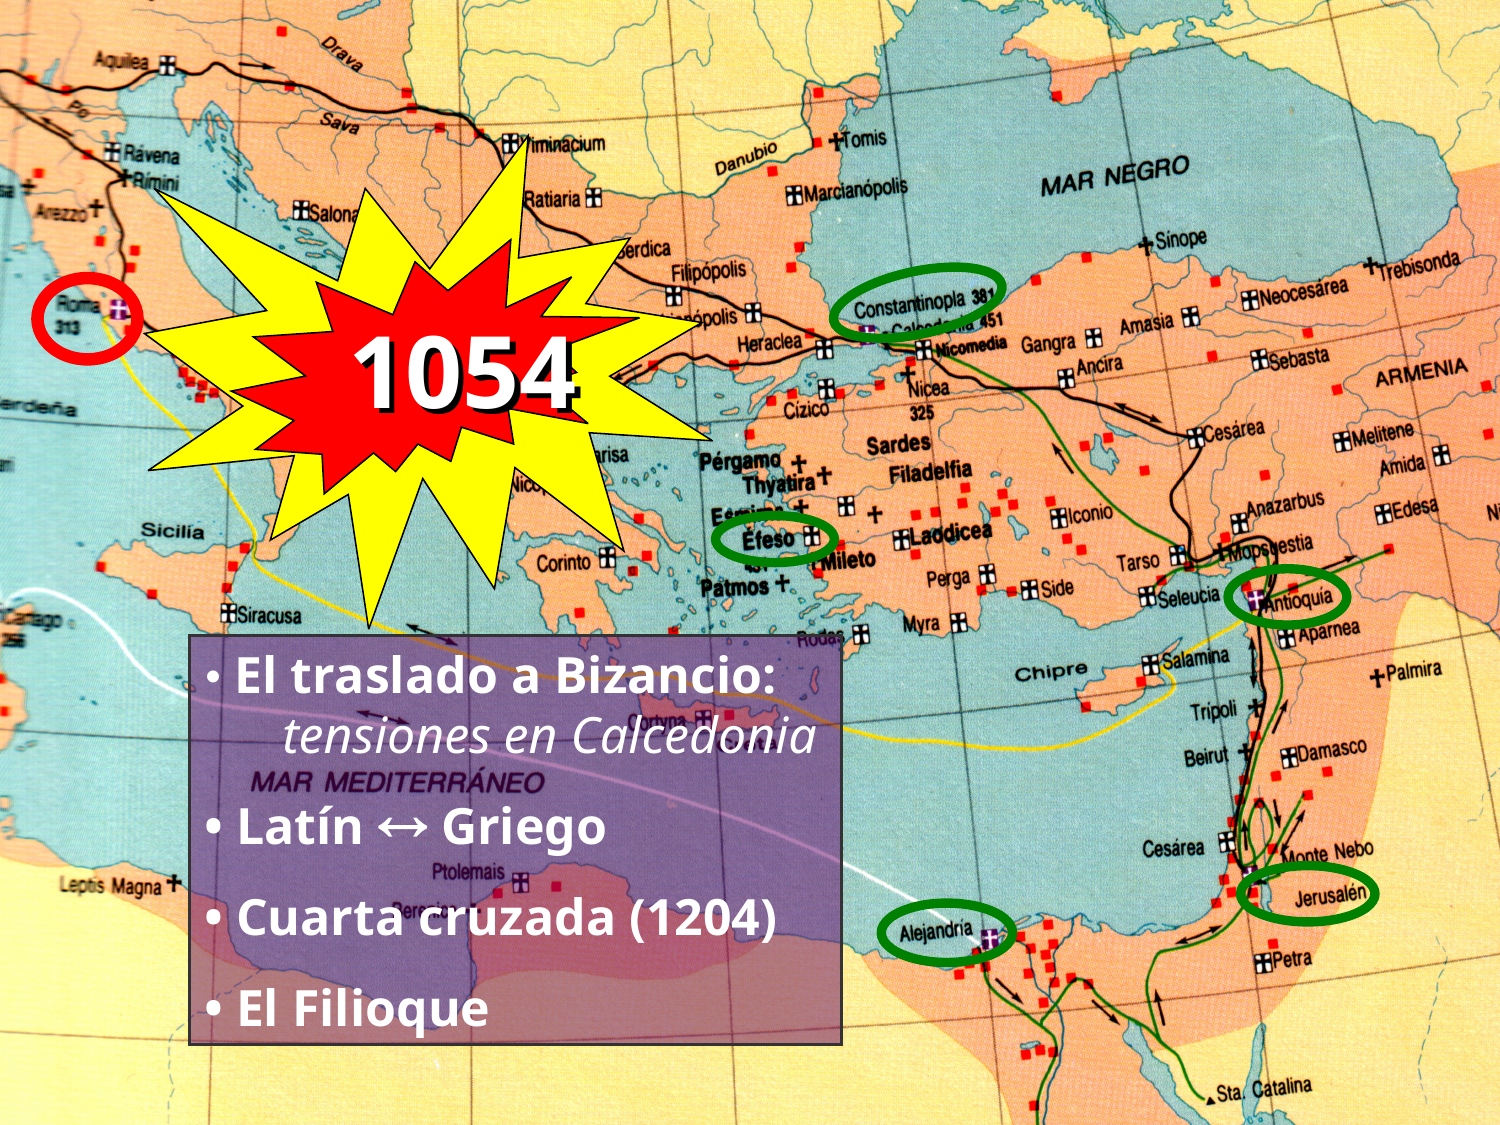

1054
• El traslado a Bizancio:
 tensiones en Calcedonia
• Latín  Griego
• Cuarta cruzada (1204)
• El Filioque